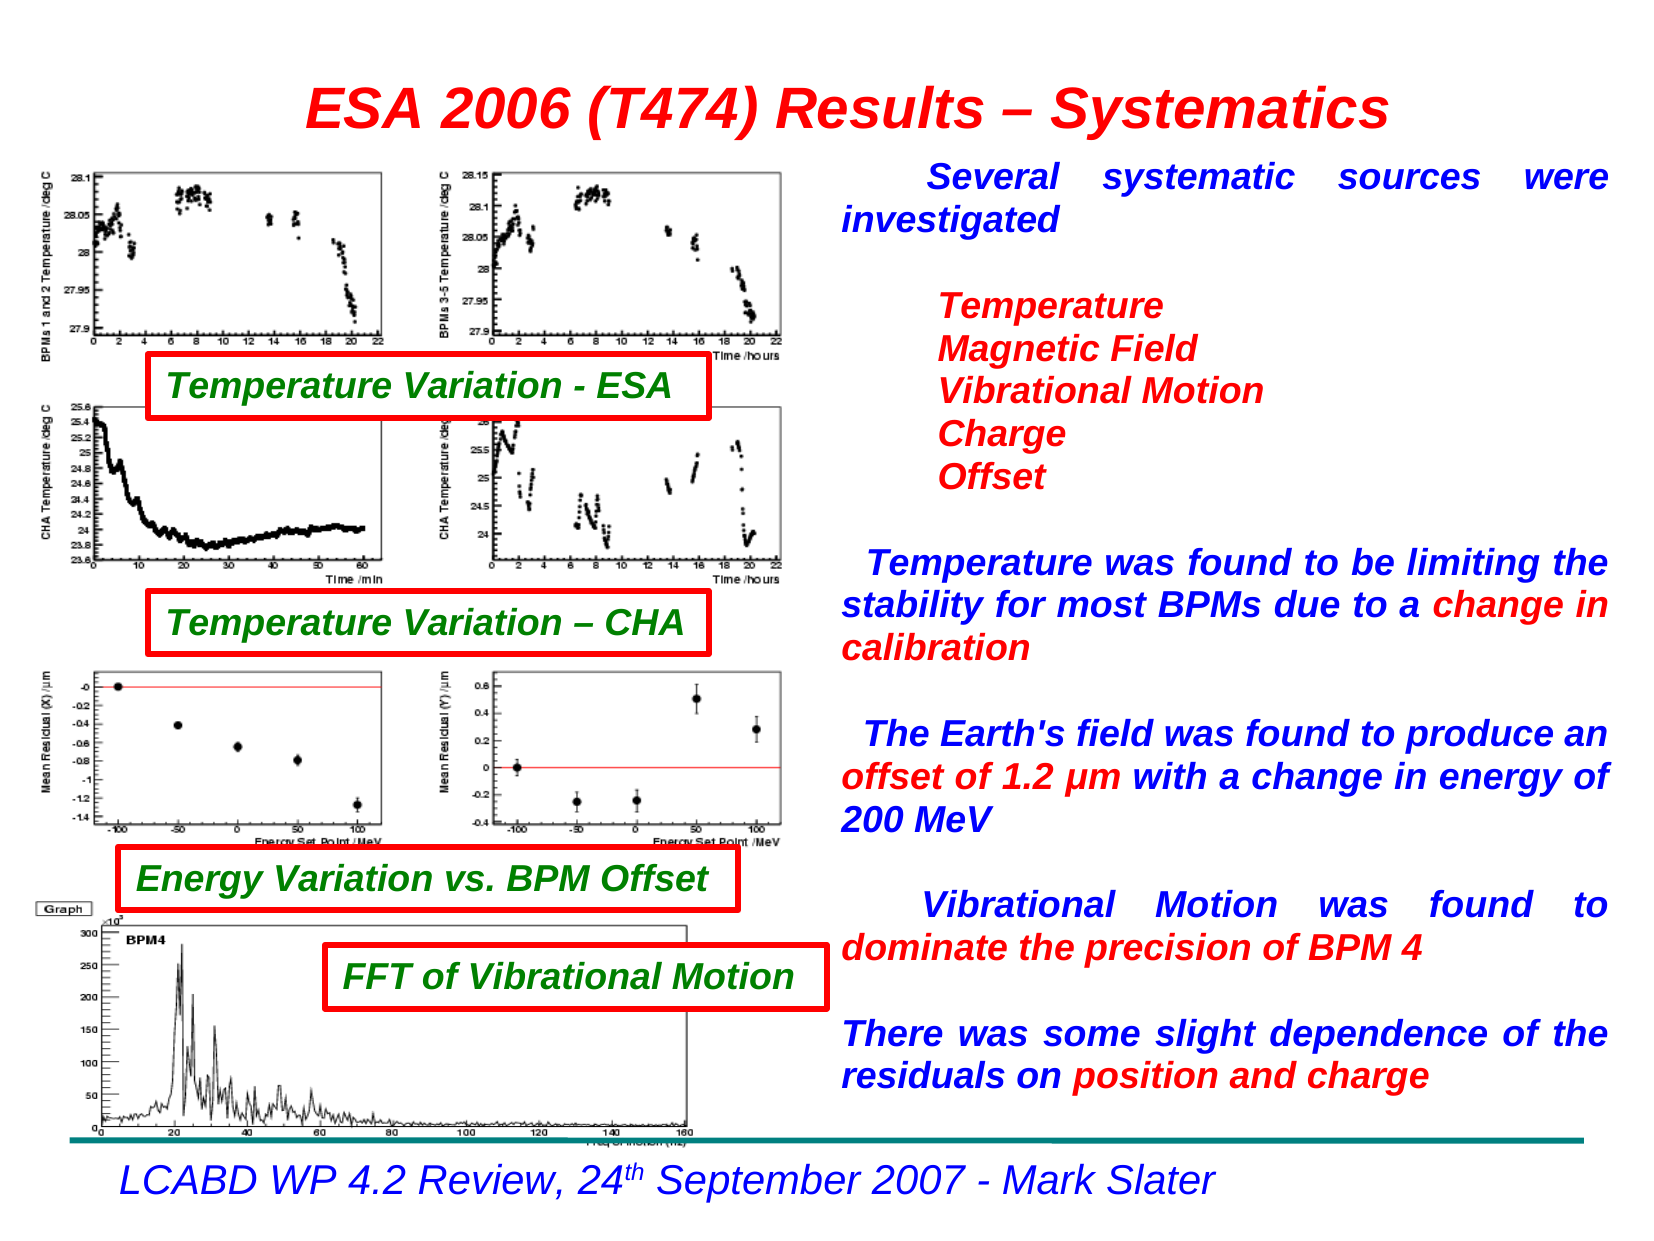

ESA 2006 (T474) Results – Systematics
 Several systematic sources were investigated
 Temperature
 Magnetic Field
 Vibrational Motion
 Charge
 Offset
 Temperature was found to be limiting the stability for most BPMs due to a change in calibration
 The Earth's field was found to produce an offset of 1.2 μm with a change in energy of 200 MeV
 Vibrational Motion was found to dominate the precision of BPM 4
There was some slight dependence of the residuals on position and charge
Temperature Variation - ESA
Temperature Variation – CHA
Energy Variation vs. BPM Offset
FFT of Vibrational Motion
LCABD WP 4.2 Review, 24th September 2007 - Mark Slater